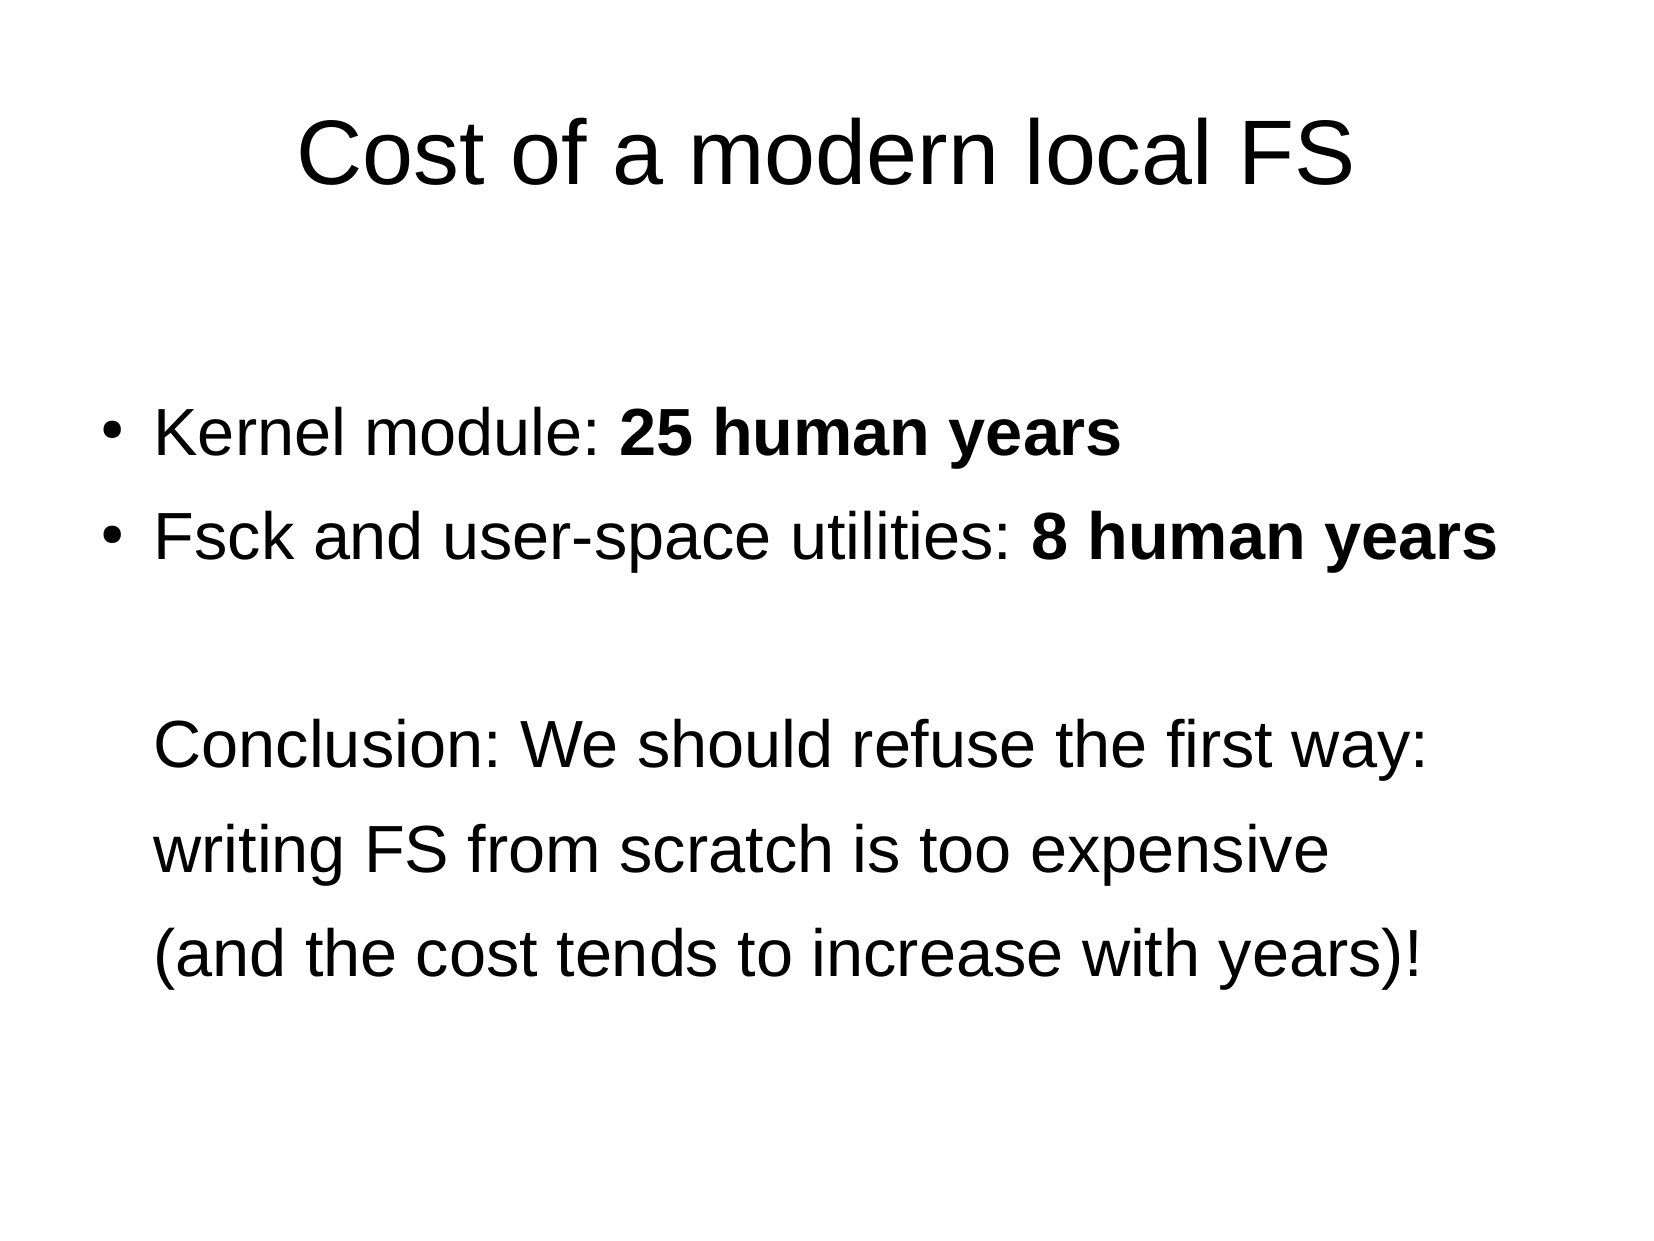

# Cost of a modern local FS
Kernel module: 25 human years
Fsck and user-space utilities: 8 human years
Conclusion: We should refuse the first way:
writing FS from scratch is too expensive
(and the cost tends to increase with years)!